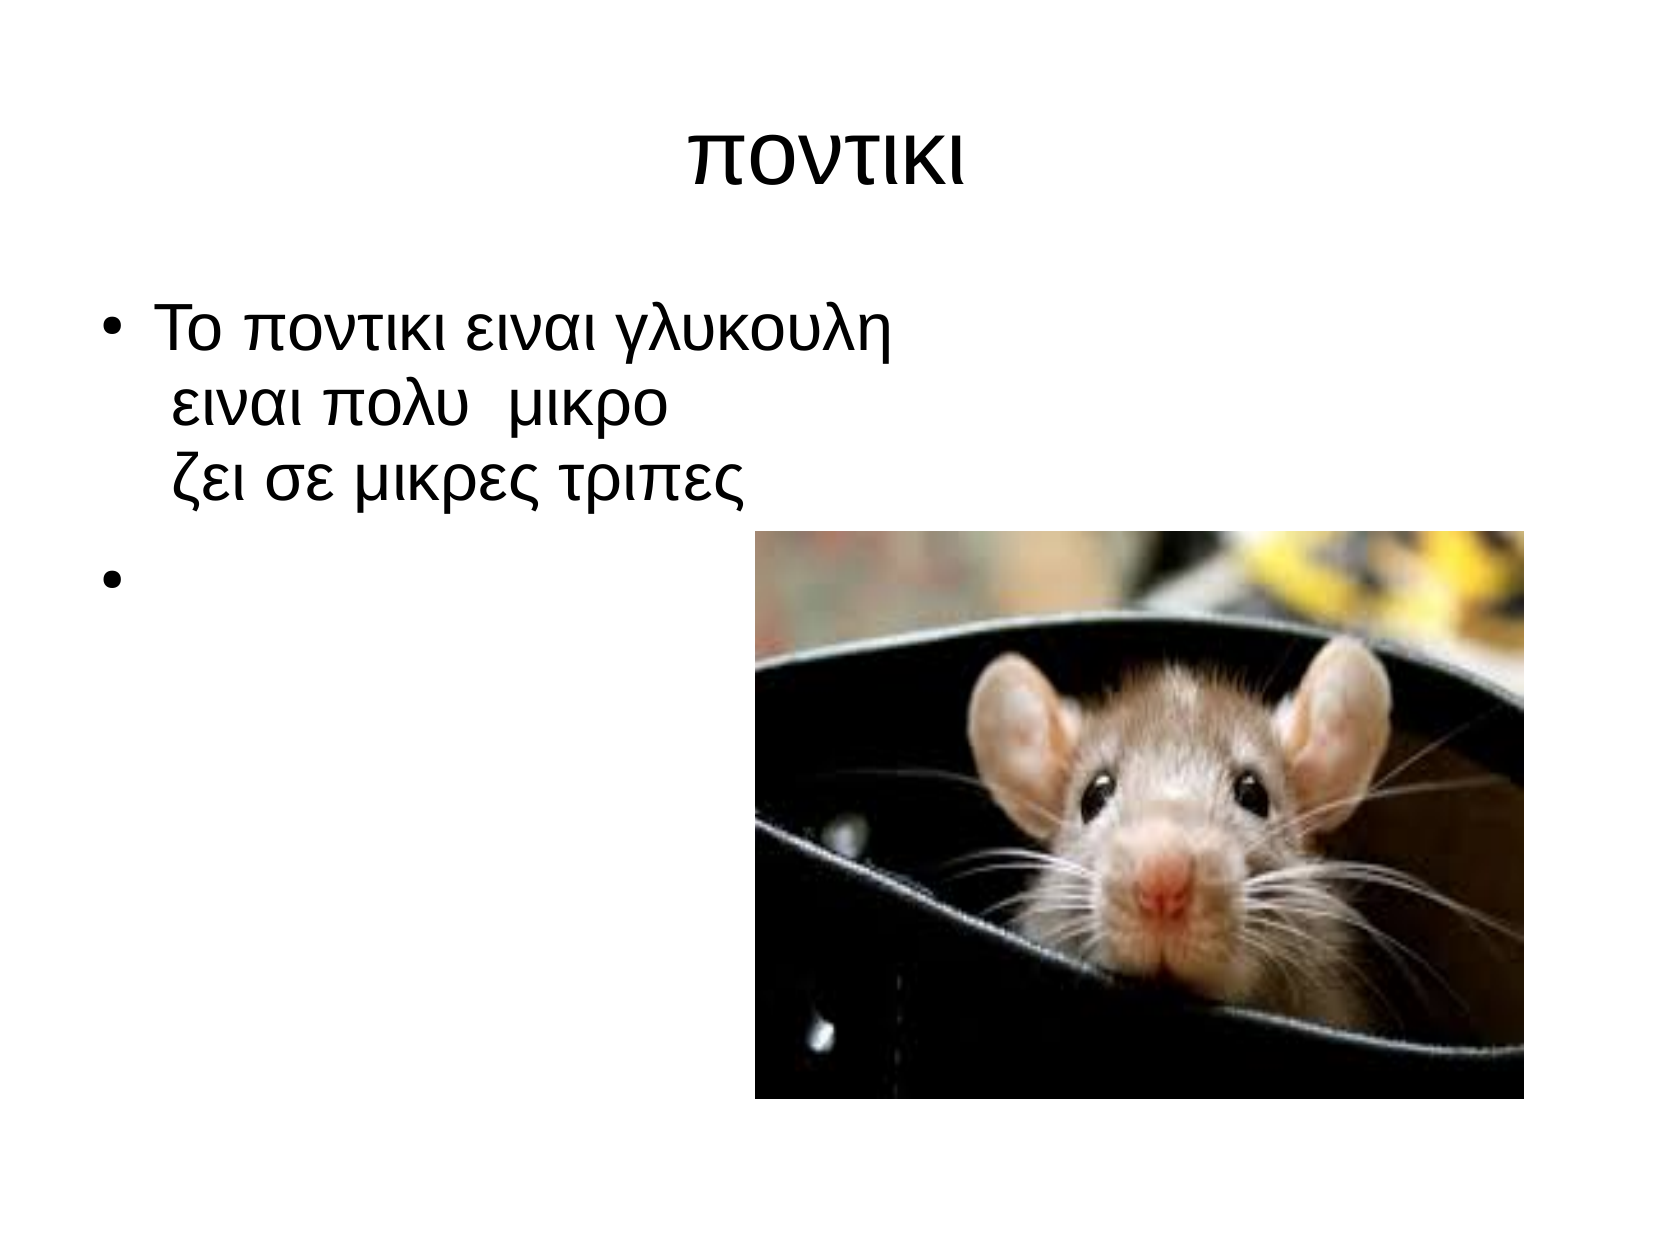

# ποντικι
Το ποντικι ειναι γλυκουλη ειναι πολυ μικρο ζει σε μικρες τριπες